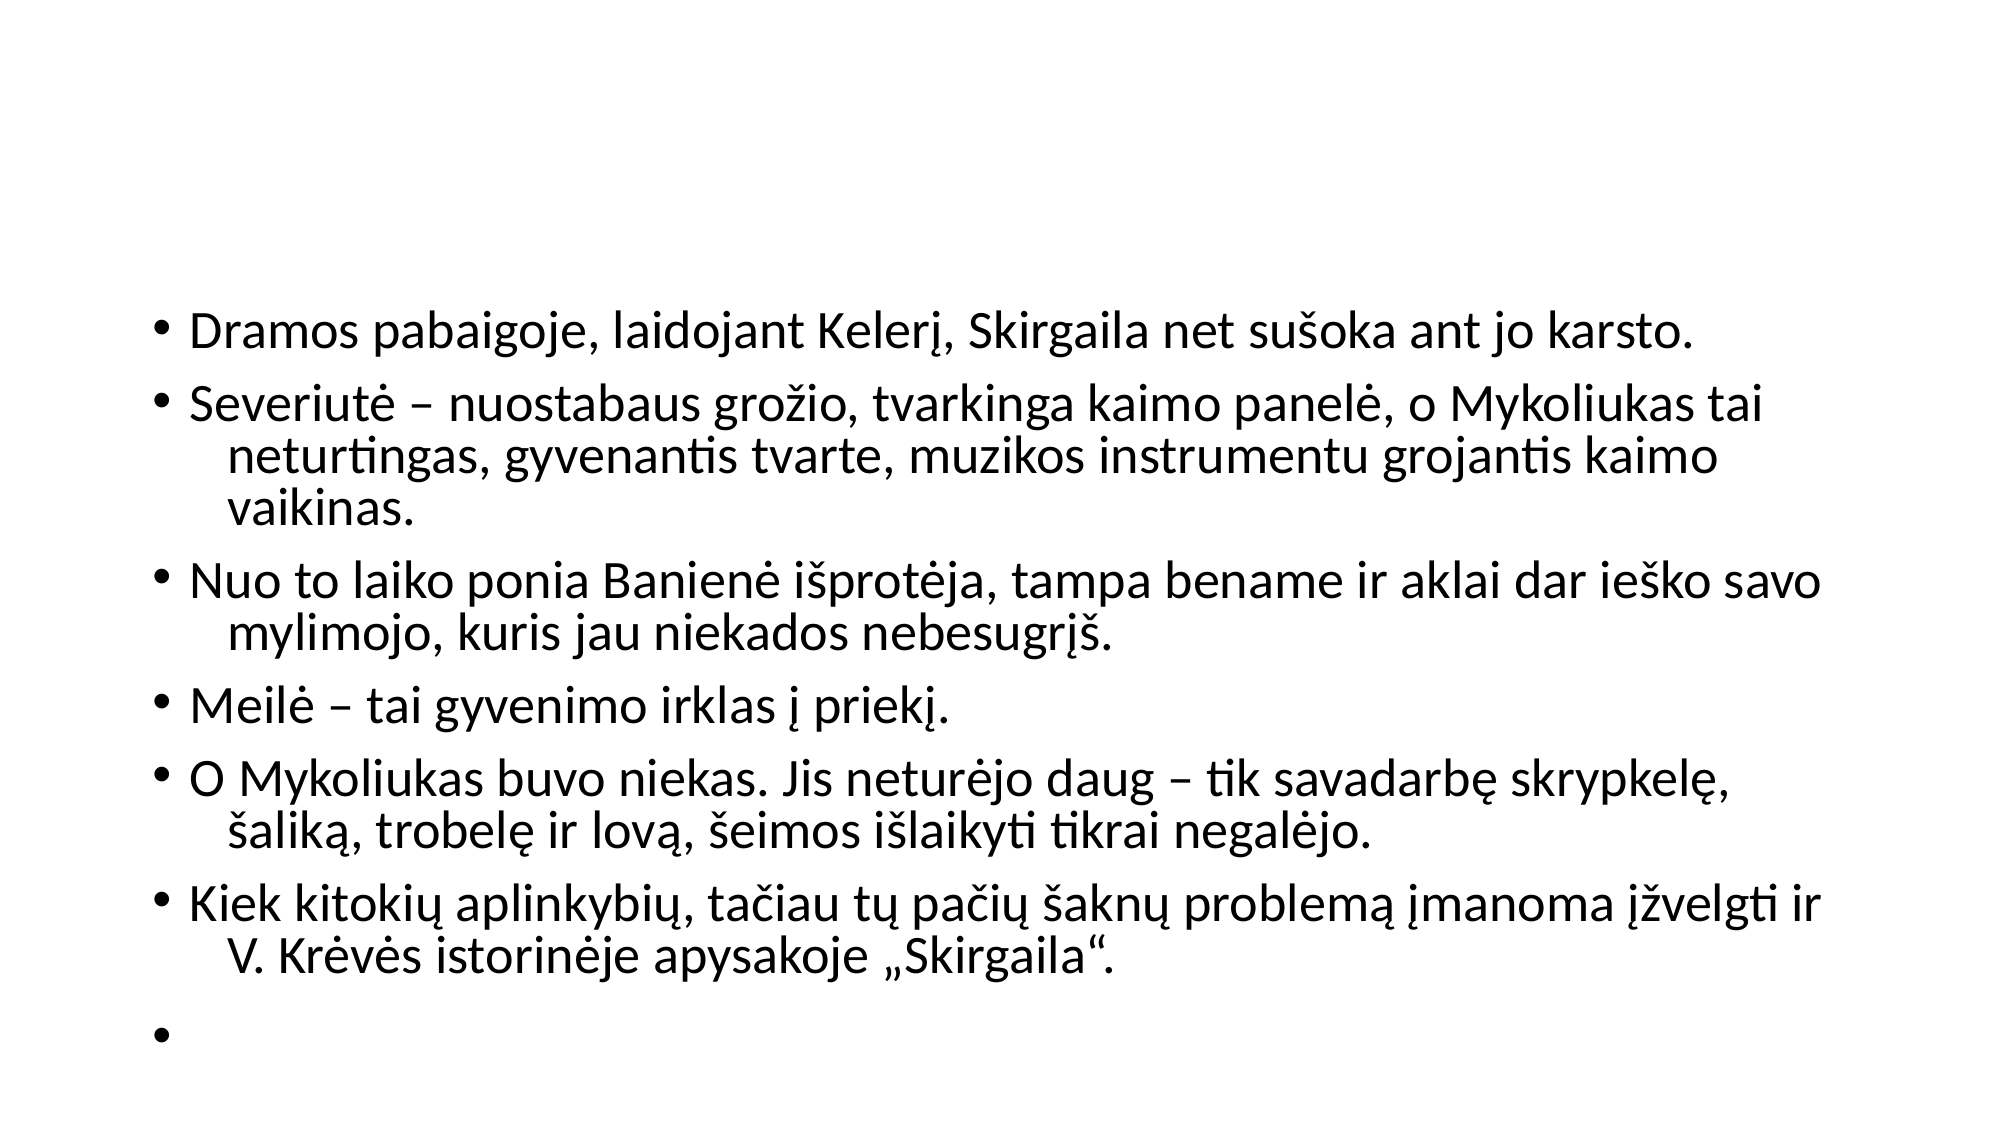

#
Dramos pabaigoje, laidojant Kelerį, Skirgaila net sušoka ant jo karsto.
Severiutė – nuostabaus grožio, tvarkinga kaimo panelė, o Mykoliukas tai neturtingas, gyvenantis tvarte, muzikos instrumentu grojantis kaimo vaikinas.
Nuo to laiko ponia Banienė išprotėja, tampa bename ir aklai dar ieško savo mylimojo, kuris jau niekados nebesugrįš.
Meilė – tai gyvenimo irklas į priekį.
O Mykoliukas buvo niekas. Jis neturėjo daug – tik savadarbę skrypkelę, šaliką, trobelę ir lovą, šeimos išlaikyti tikrai negalėjo.
Kiek kitokių aplinkybių, tačiau tų pačių šaknų problemą įmanoma įžvelgti ir V. Krėvės istorinėje apysakoje „Skirgaila“.